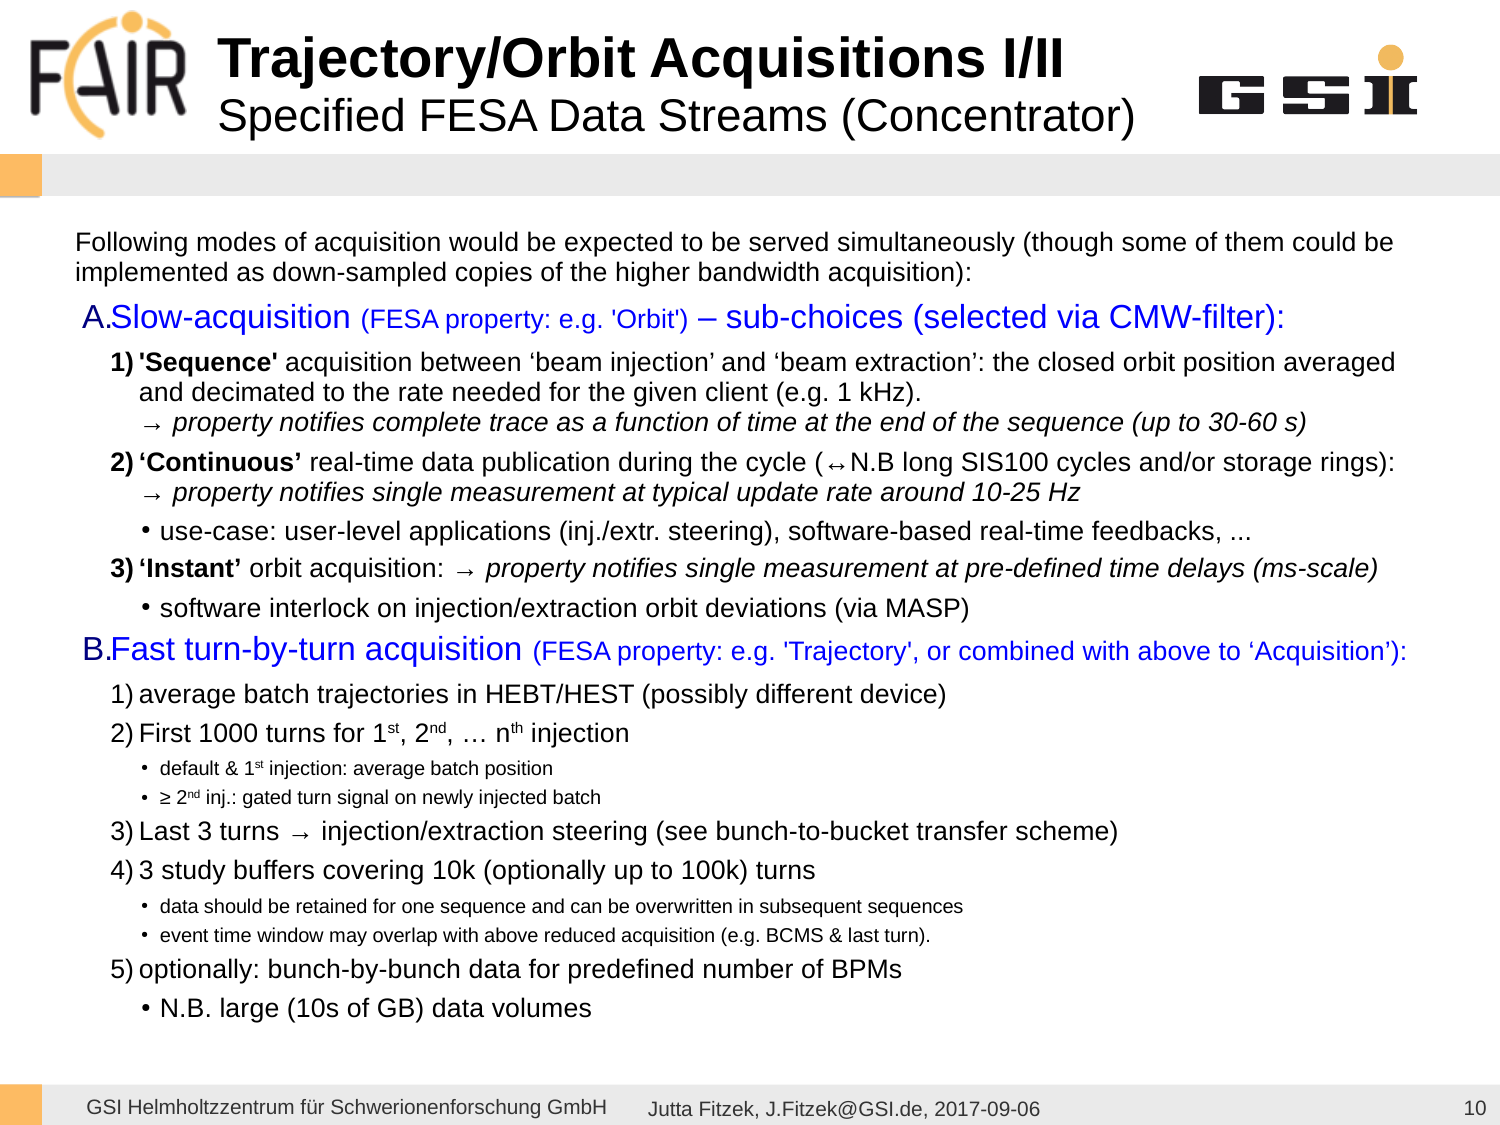

# Trajectory/Orbit Acquisitions I/II Specified FESA Data Streams (Concentrator)
Following modes of acquisition would be expected to be served simultaneously (though some of them could be implemented as down-sampled copies of the higher bandwidth acquisition):
Slow-acquisition (FESA property: e.g. 'Orbit') – sub-choices (selected via CMW-filter):
'Sequence' acquisition between ‘beam injection’ and ‘beam extraction’: the closed orbit position averaged and decimated to the rate needed for the given client (e.g. 1 kHz). → property notifies complete trace as a function of time at the end of the sequence (up to 30-60 s)
‘Continuous’ real-time data publication during the cycle (↔N.B long SIS100 cycles and/or storage rings): → property notifies single measurement at typical update rate around 10-25 Hz
use-case: user-level applications (inj./extr. steering), software-based real-time feedbacks, ...
‘Instant’ orbit acquisition: → property notifies single measurement at pre-defined time delays (ms-scale)
software interlock on injection/extraction orbit deviations (via MASP)
Fast turn-by-turn acquisition (FESA property: e.g. 'Trajectory', or combined with above to ‘Acquisition’):
average batch trajectories in HEBT/HEST (possibly different device)
First 1000 turns for 1st, 2nd, … nth injection
default & 1st injection: average batch position
≥ 2nd inj.: gated turn signal on newly injected batch
Last 3 turns → injection/extraction steering (see bunch-to-bucket transfer scheme)
3 study buffers covering 10k (optionally up to 100k) turns
data should be retained for one sequence and can be overwritten in subsequent sequences
event time window may overlap with above reduced acquisition (e.g. BCMS & last turn).
optionally: bunch-by-bunch data for predefined number of BPMs
N.B. large (10s of GB) data volumes